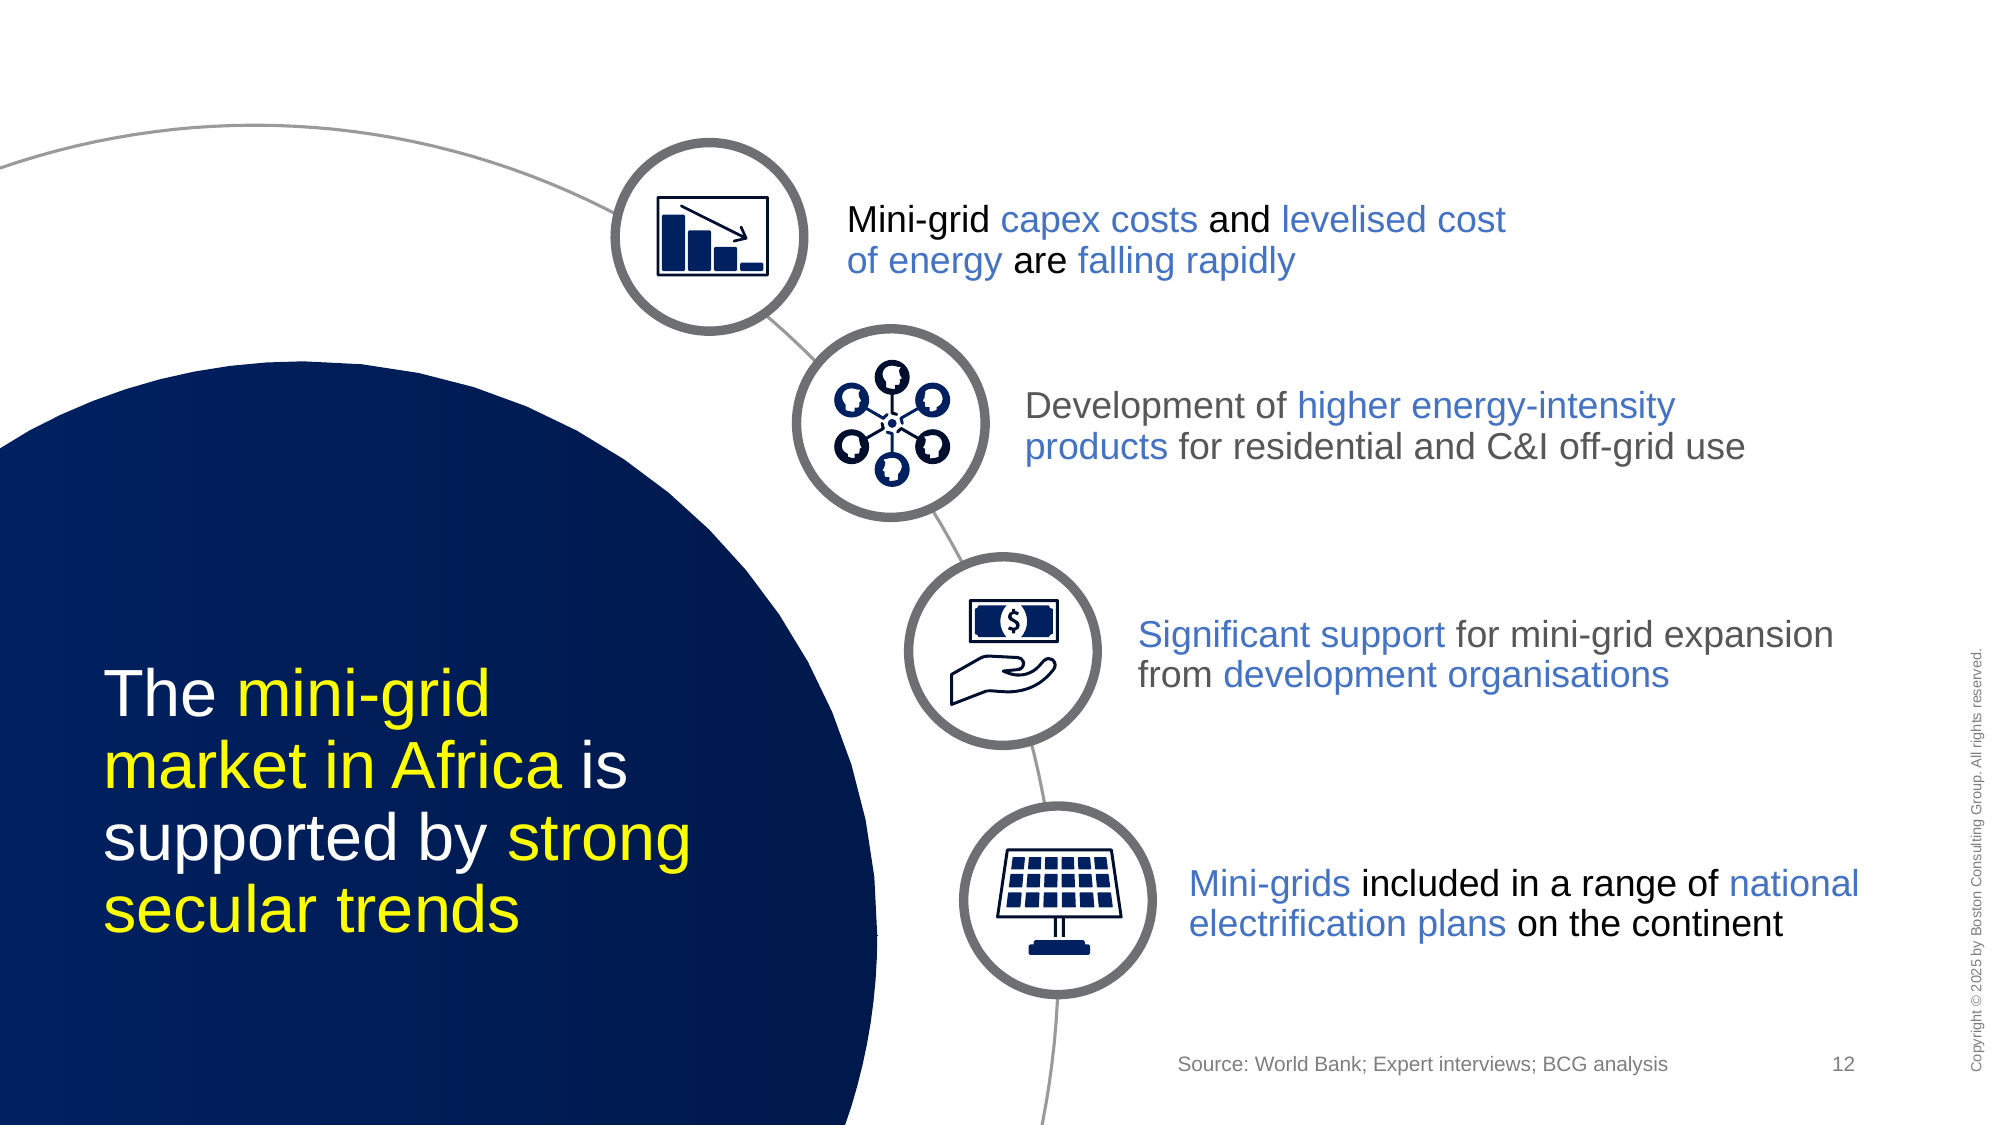

Mini-grid capex costs and levelised cost of energy are falling rapidly
Development of higher energy-intensity products for residential and C&I off-grid use
Significant support for mini-grid expansion from development organisations
The mini-grid market in Africa is supported by strong secular trends
Mini-grids included in a range of national electrification plans on the continent
Source: World Bank; Expert interviews; BCG analysis